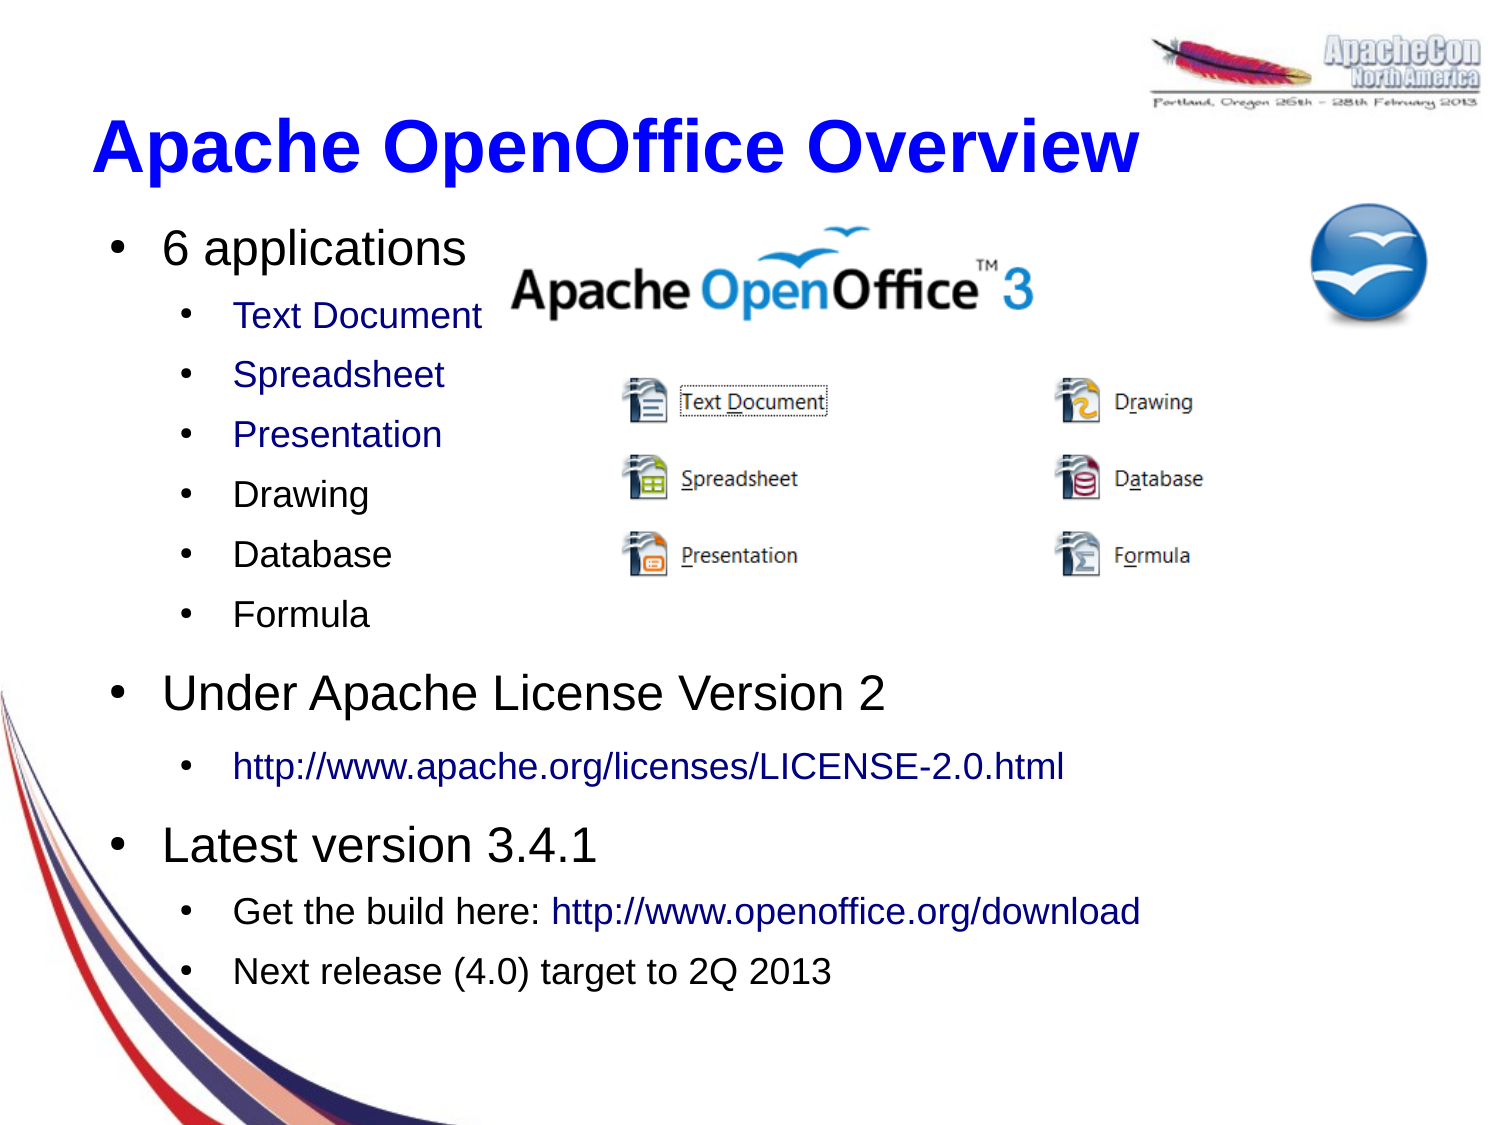

# Apache OpenOffice Overview
6 applications
Text Document
Spreadsheet
Presentation
Drawing
Database
Formula
Under Apache License Version 2
http://www.apache.org/licenses/LICENSE-2.0.html
Latest version 3.4.1
Get the build here: http://www.openoffice.org/download
Next release (4.0) target to 2Q 2013